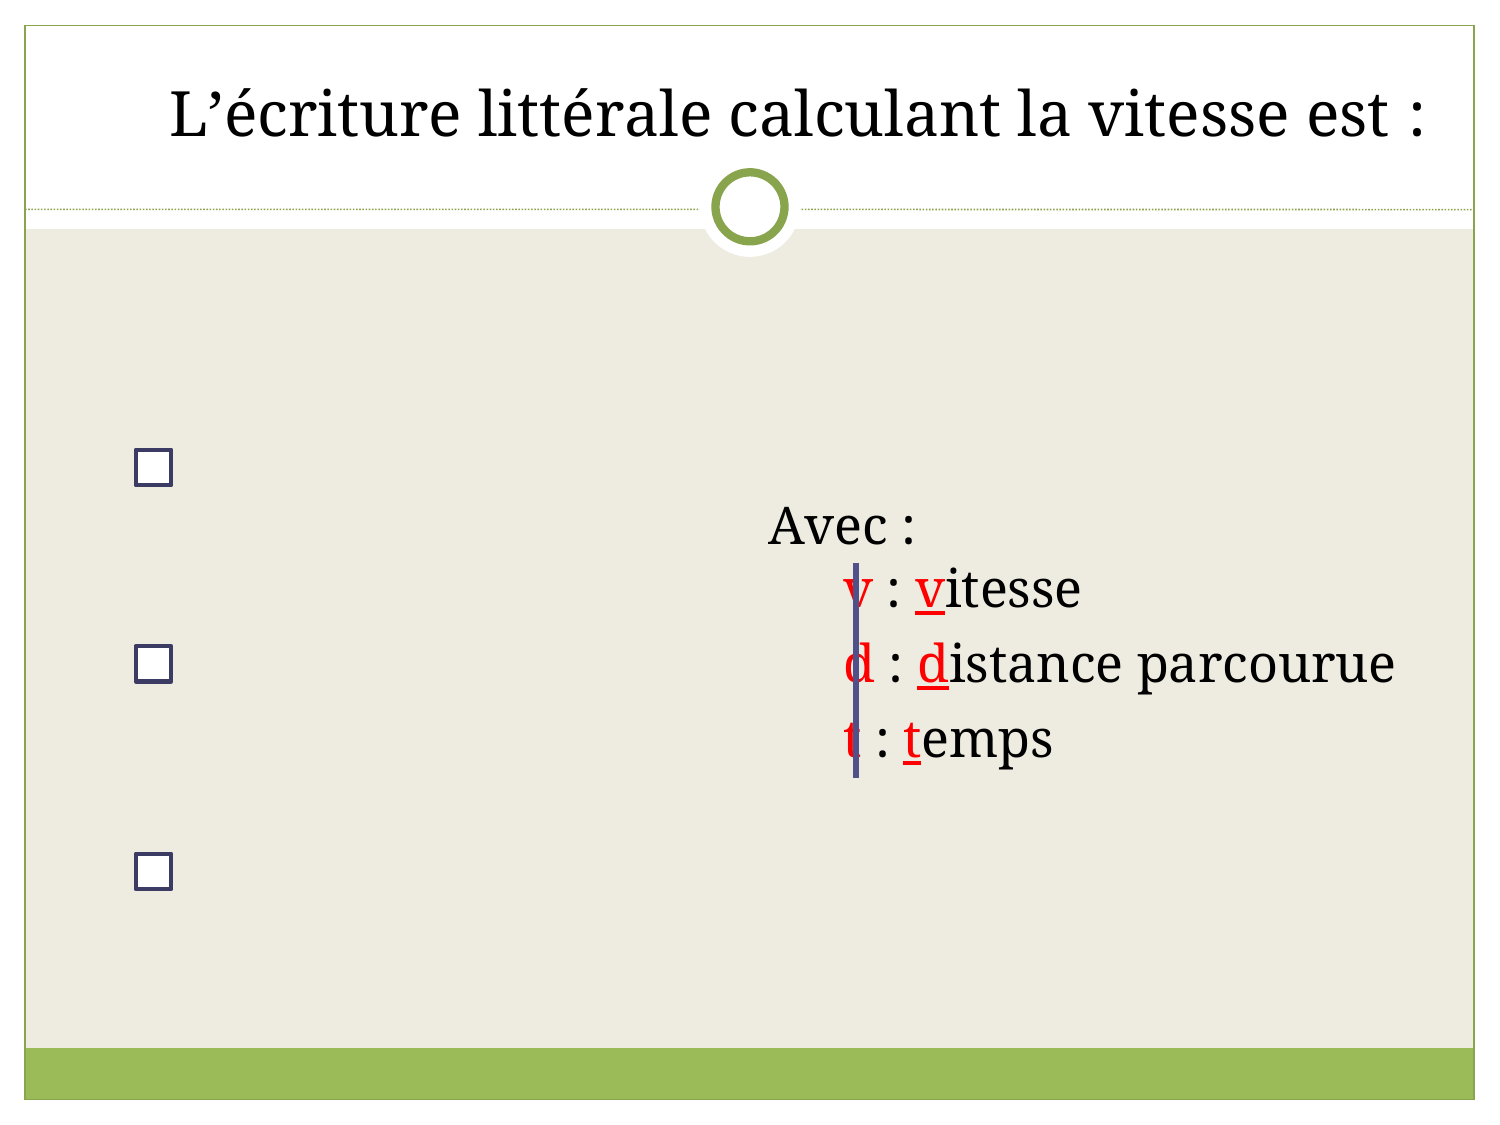

L’écriture littérale calculant la vitesse est :
Avec :
	v : vitesse
	d : distance parcourue
	t : temps